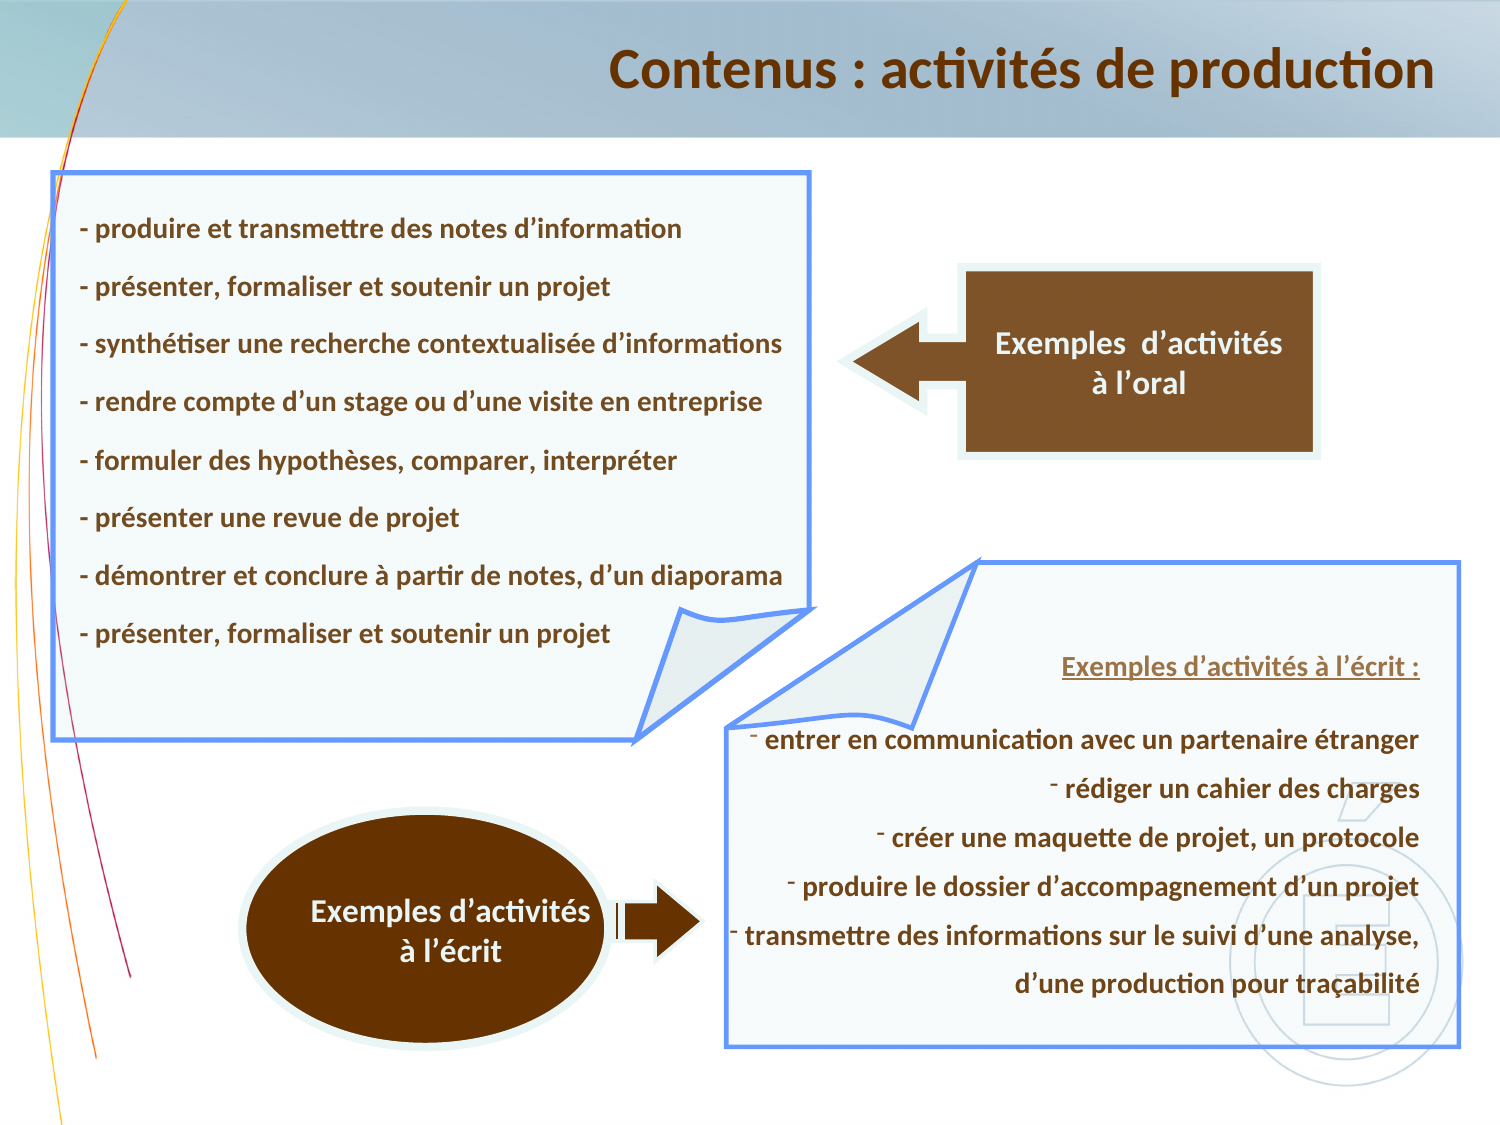

# Contenus : activités de production
- produire et transmettre des notes d’information
- présenter, formaliser et soutenir un projet
- synthétiser une recherche contextualisée d’informations
- rendre compte d’un stage ou d’une visite en entreprise
- formuler des hypothèses, comparer, interpréter
- présenter une revue de projet
- démontrer et conclure à partir de notes, d’un diaporama
- présenter, formaliser et soutenir un projet
Exemples d’activités
à l’oral
Exemples d’activités à l’écrit :
 entrer en communication avec un partenaire étranger
 rédiger un cahier des charges
 créer une maquette de projet, un protocole
 produire le dossier d’accompagnement d’un projet
 transmettre des informations sur le suivi d’une analyse, d’une production pour traçabilité
Exemples d’activités
à l’écrit